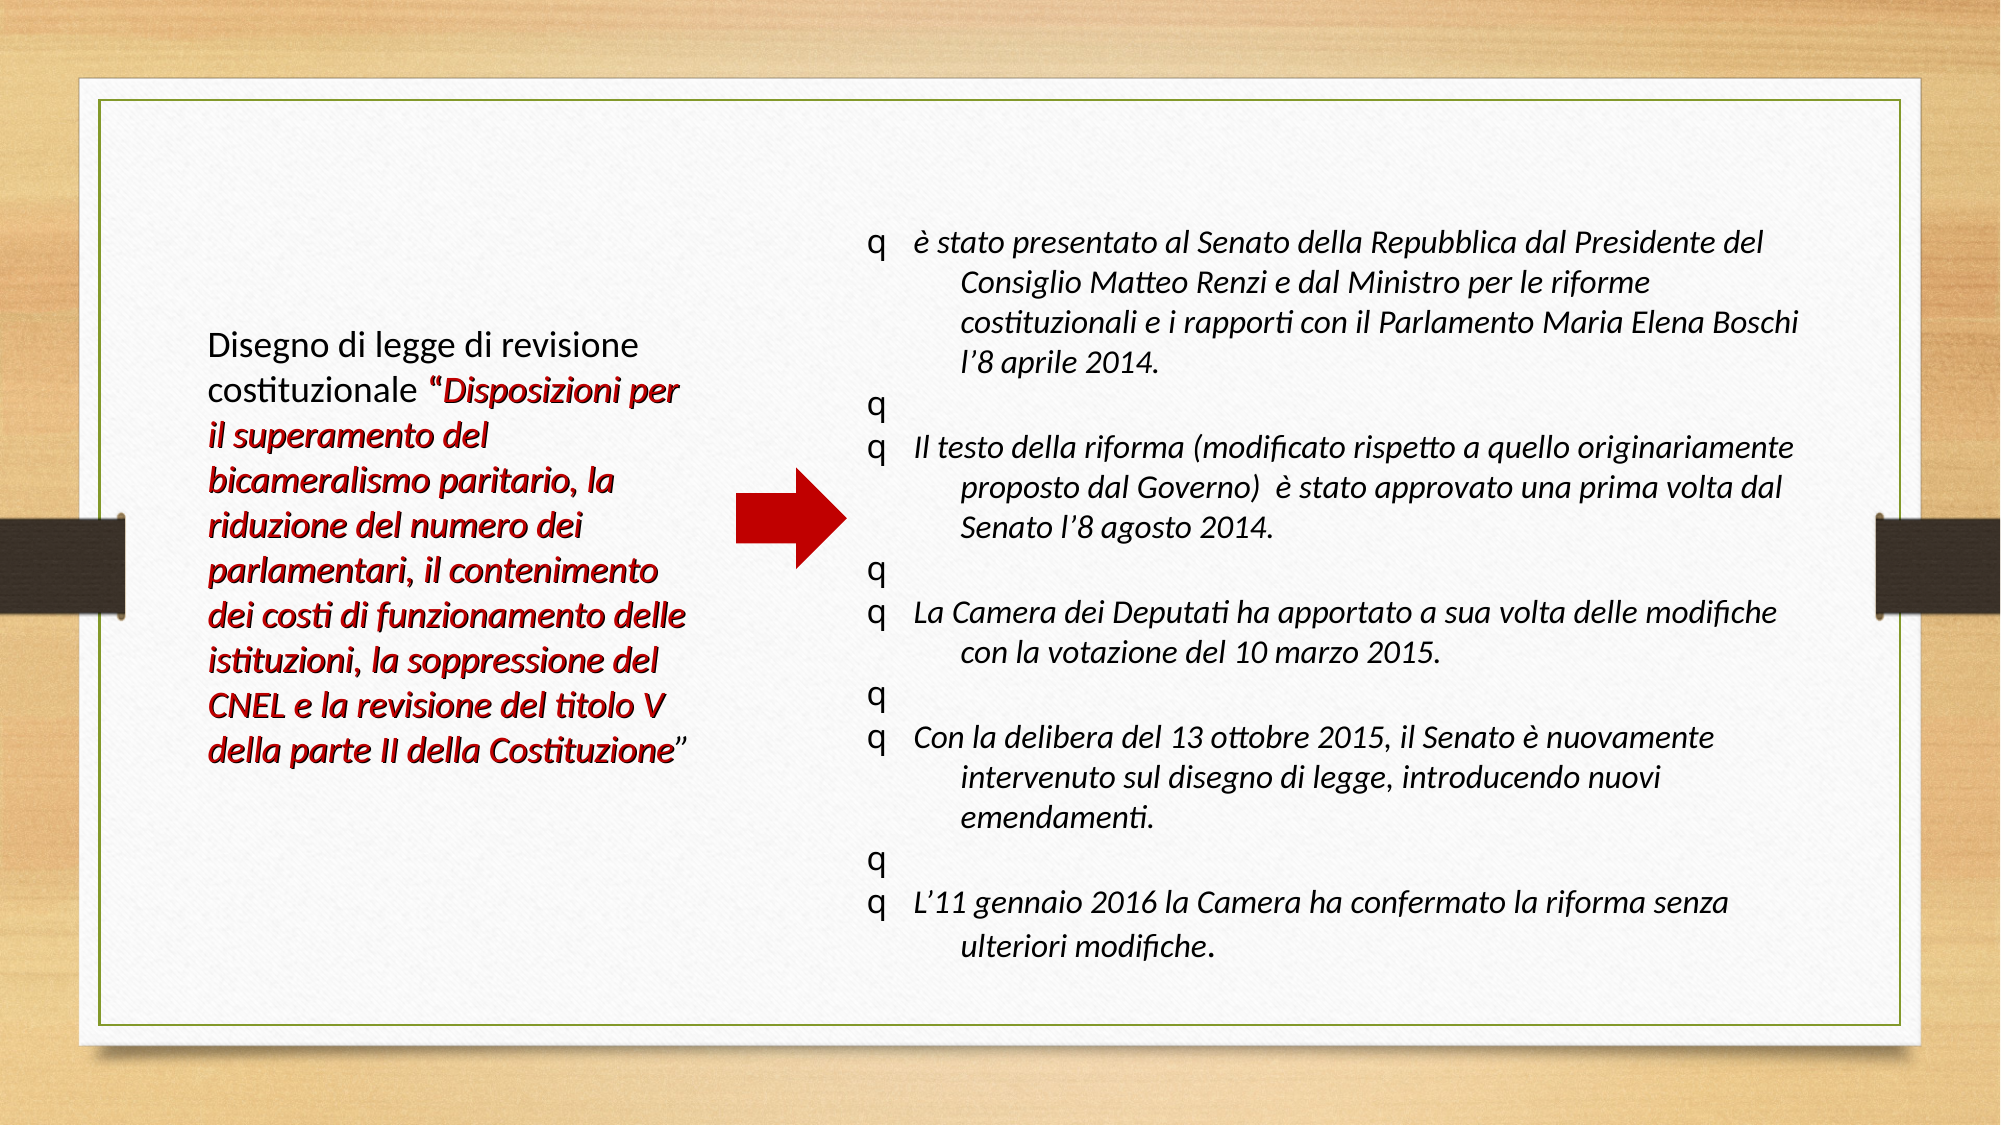

è stato presentato al Senato della Repubblica dal Presidente del Consiglio Matteo Renzi e dal Ministro per le riforme costituzionali e i rapporti con il Parlamento Maria Elena Boschi l’8 aprile 2014.
Il testo della riforma (modificato rispetto a quello originariamente proposto dal Governo) è stato approvato una prima volta dal Senato l’8 agosto 2014.
La Camera dei Deputati ha apportato a sua volta delle modifiche con la votazione del 10 marzo 2015.
Con la delibera del 13 ottobre 2015, il Senato è nuovamente intervenuto sul disegno di legge, introducendo nuovi emendamenti.
L’11 gennaio 2016 la Camera ha confermato la riforma senza ulteriori modifiche.
Disegno di legge di revisione costituzionale “Disposizioni per il superamento del bicameralismo paritario, la riduzione del numero dei parlamentari, il contenimento dei costi di funzionamento delle istituzioni, la soppressione del CNEL e la revisione del titolo V della parte II della Costituzione”